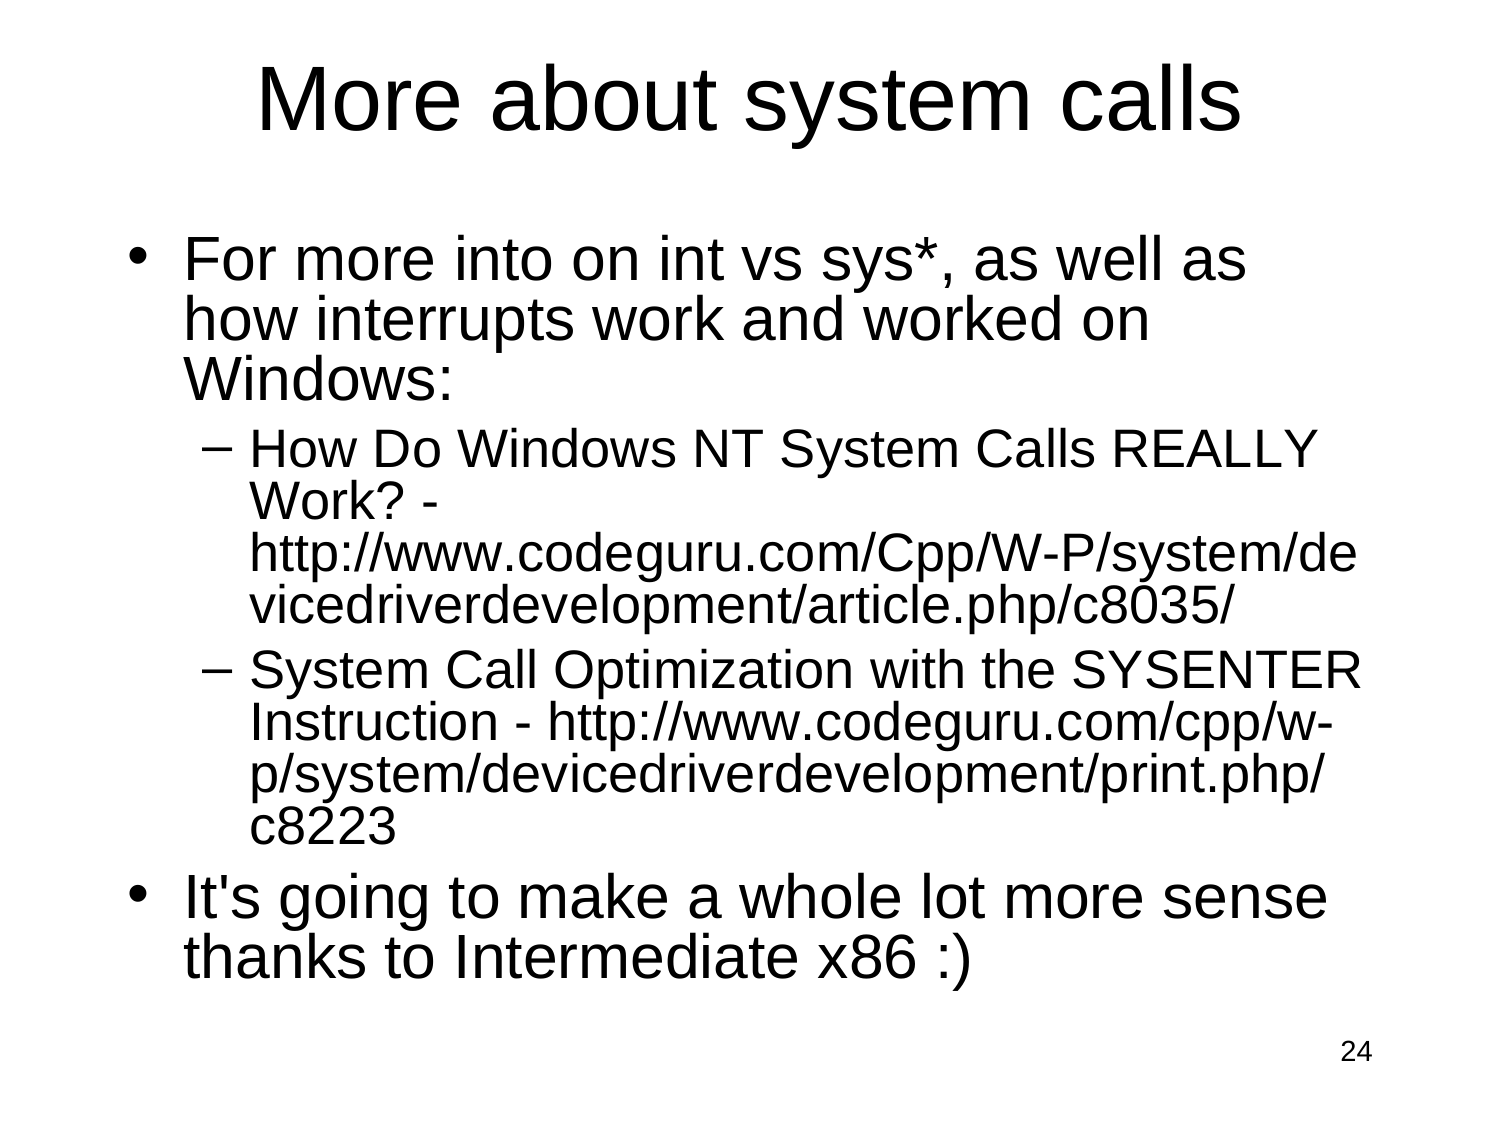

# More about system calls
For more into on int vs sys*, as well as how interrupts work and worked on Windows:
How Do Windows NT System Calls REALLY Work? - http://www.codeguru.com/Cpp/W-P/system/devicedriverdevelopment/article.php/c8035/
System Call Optimization with the SYSENTER Instruction - http://www.codeguru.com/cpp/w-p/system/devicedriverdevelopment/print.php/c8223
It's going to make a whole lot more sense thanks to Intermediate x86 :)